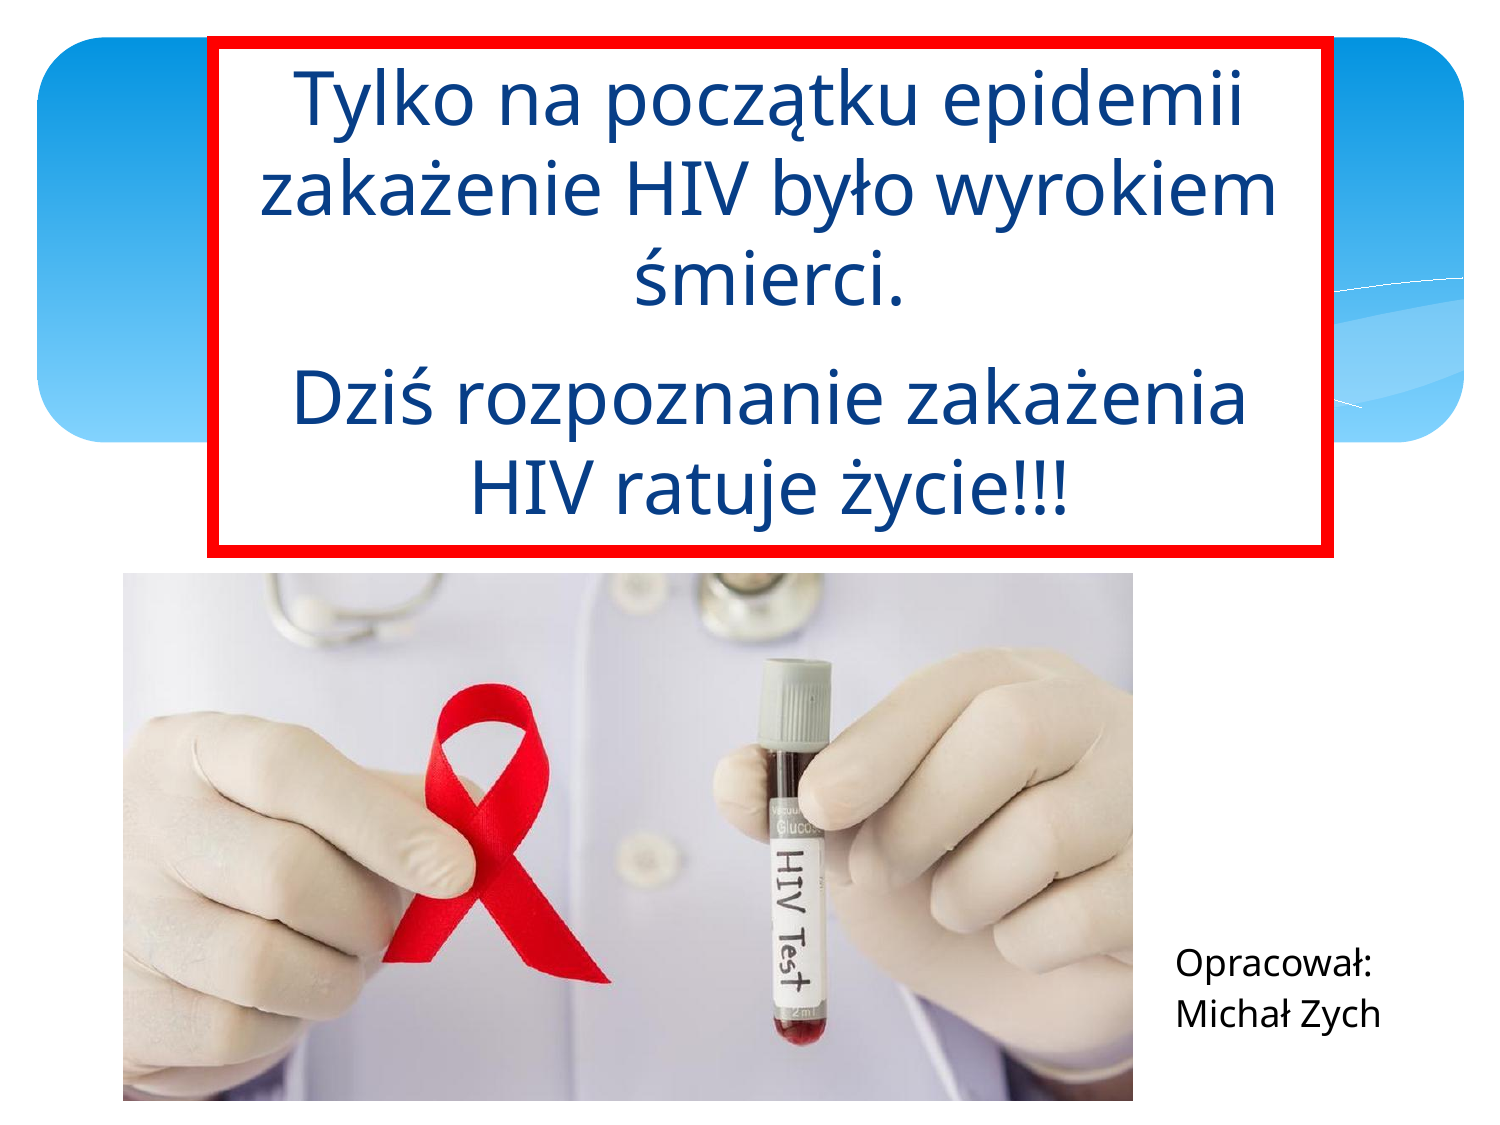

# Tylko na początku epidemii zakażenie HIV było wyrokiem śmierci.
Dziś rozpoznanie zakażenia HIV ratuje życie!!!
Opracował:
Michał Zych